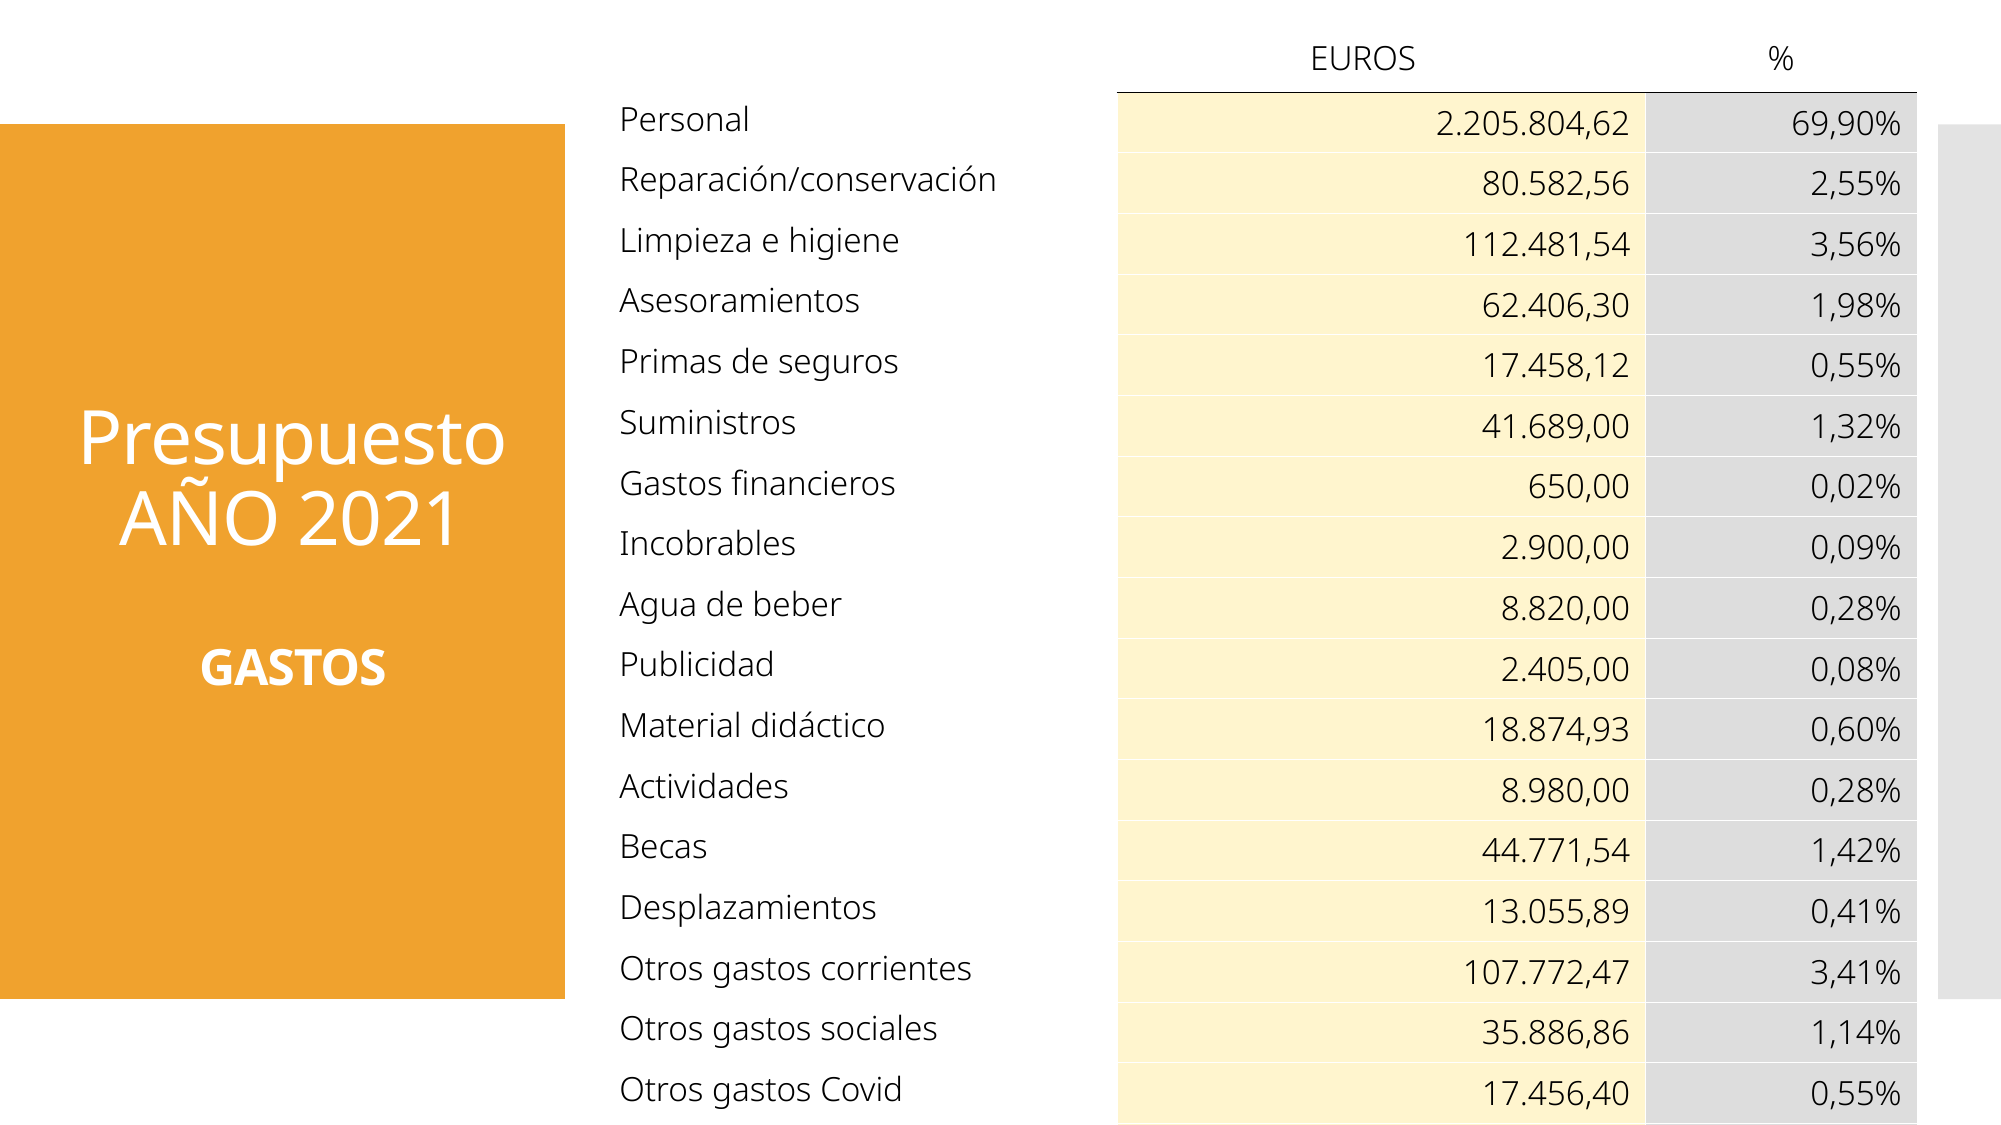

| | EUROS | | % |
| --- | --- | --- | --- |
| Personal | 2.205.804,62 | | 69,90% |
| Reparación/conservación | 80.582,56 | | 2,55% |
| Limpieza e higiene | 112.481,54 | | 3,56% |
| Asesoramientos | 62.406,30 | | 1,98% |
| Primas de seguros | 17.458,12 | | 0,55% |
| Suministros | 41.689,00 | | 1,32% |
| Gastos financieros | 650,00 | | 0,02% |
| Incobrables | 2.900,00 | | 0,09% |
| Agua de beber | 8.820,00 | | 0,28% |
| Publicidad | 2.405,00 | | 0,08% |
| Material didáctico | 18.874,93 | | 0,60% |
| Actividades | 8.980,00 | | 0,28% |
| Becas | 44.771,54 | | 1,42% |
| Desplazamientos | 13.055,89 | | 0,41% |
| Otros gastos corrientes | 107.772,47 | | 3,41% |
| Otros gastos sociales | 35.886,86 | | 1,14% |
| Otros gastos Covid | 17.456,40 | | 0,55% |
| Amortizaciones | 124.330,00 | | 3,94% |
| Transporte | 159.219,82 | | 5,05% |
| Comedor | 90.350,64 | | 2,86% |
| TOTAL GASTOS | 3.155.895,69 | | 100,00% |
# Presupuesto AÑO 2021 GASTOS